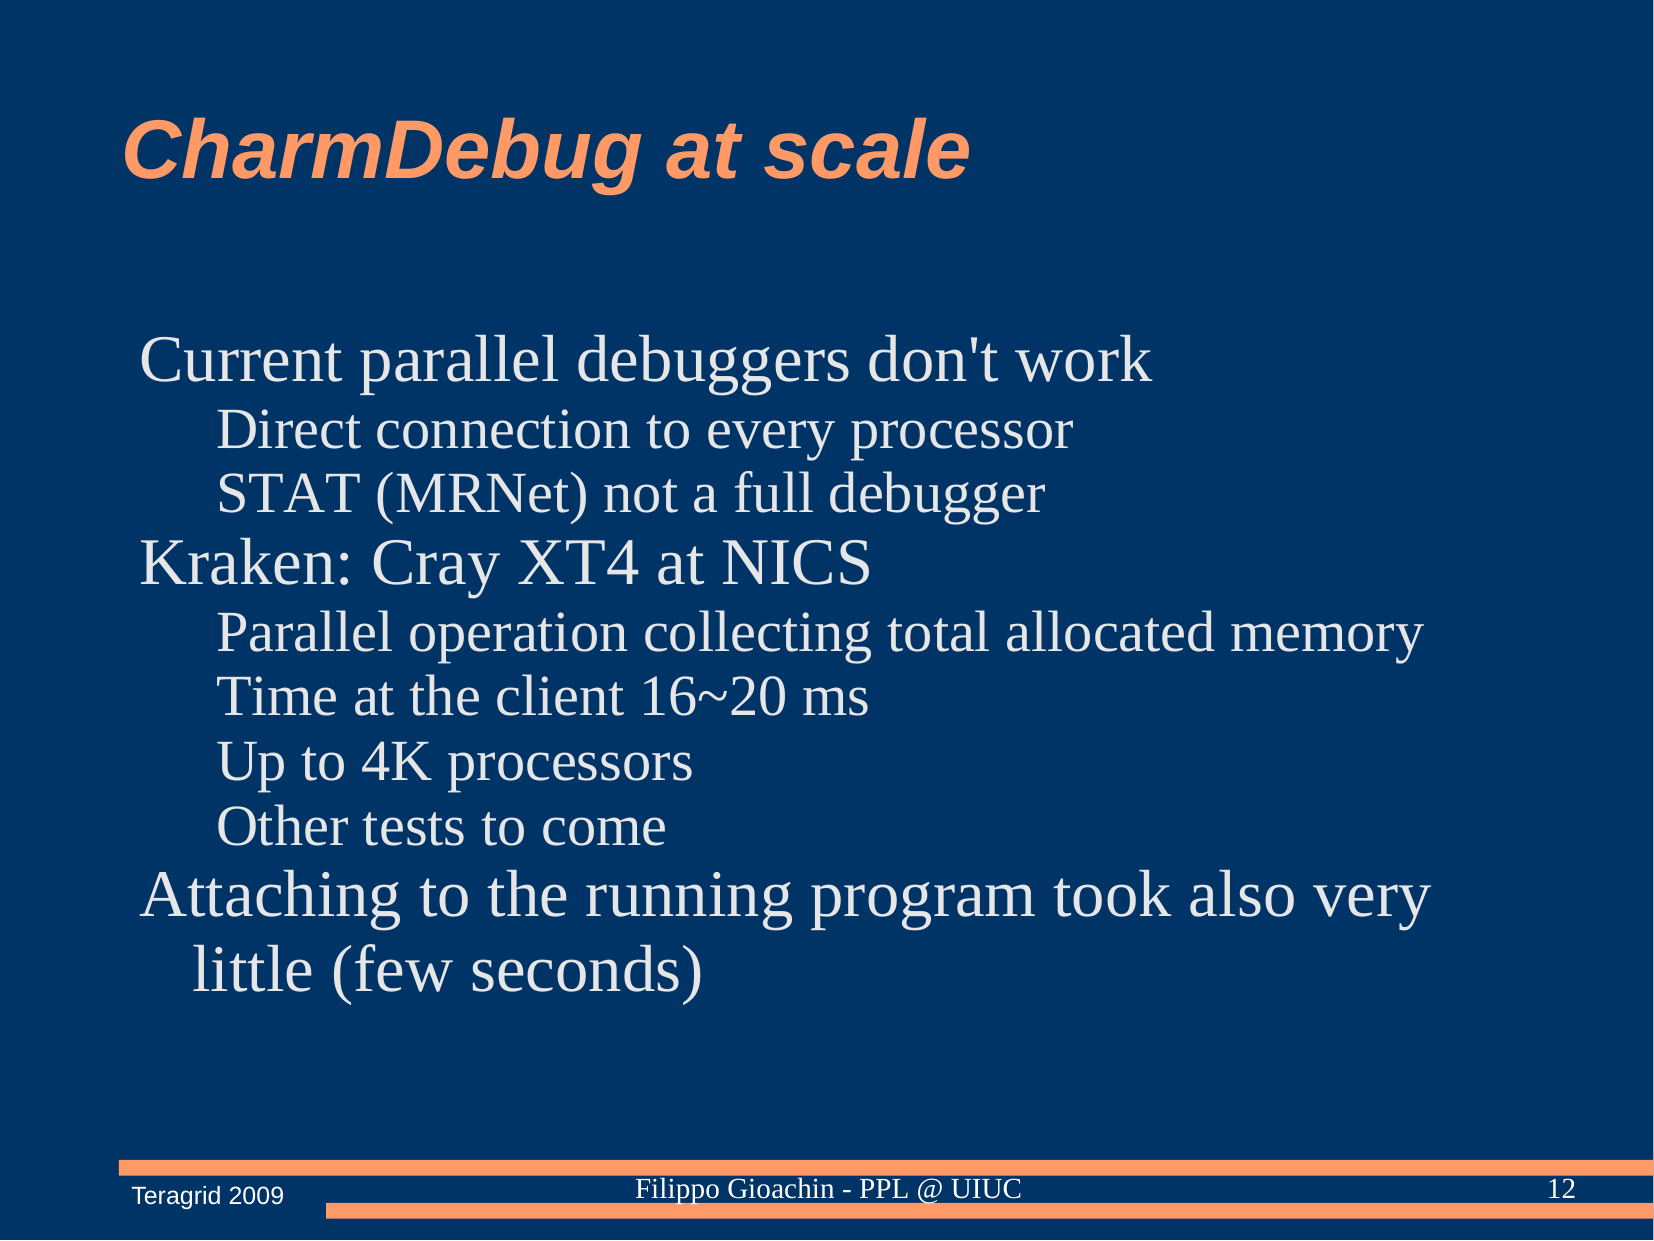

# CharmDebug at scale
Current parallel debuggers don't work
Direct connection to every processor
STAT (MRNet) not a full debugger
Kraken: Cray XT4 at NICS
Parallel operation collecting total allocated memory
Time at the client 16~20 ms
Up to 4K processors
Other tests to come
Attaching to the running program took also very little (few seconds)
12
Filippo Gioachin - PPL @ UIUC